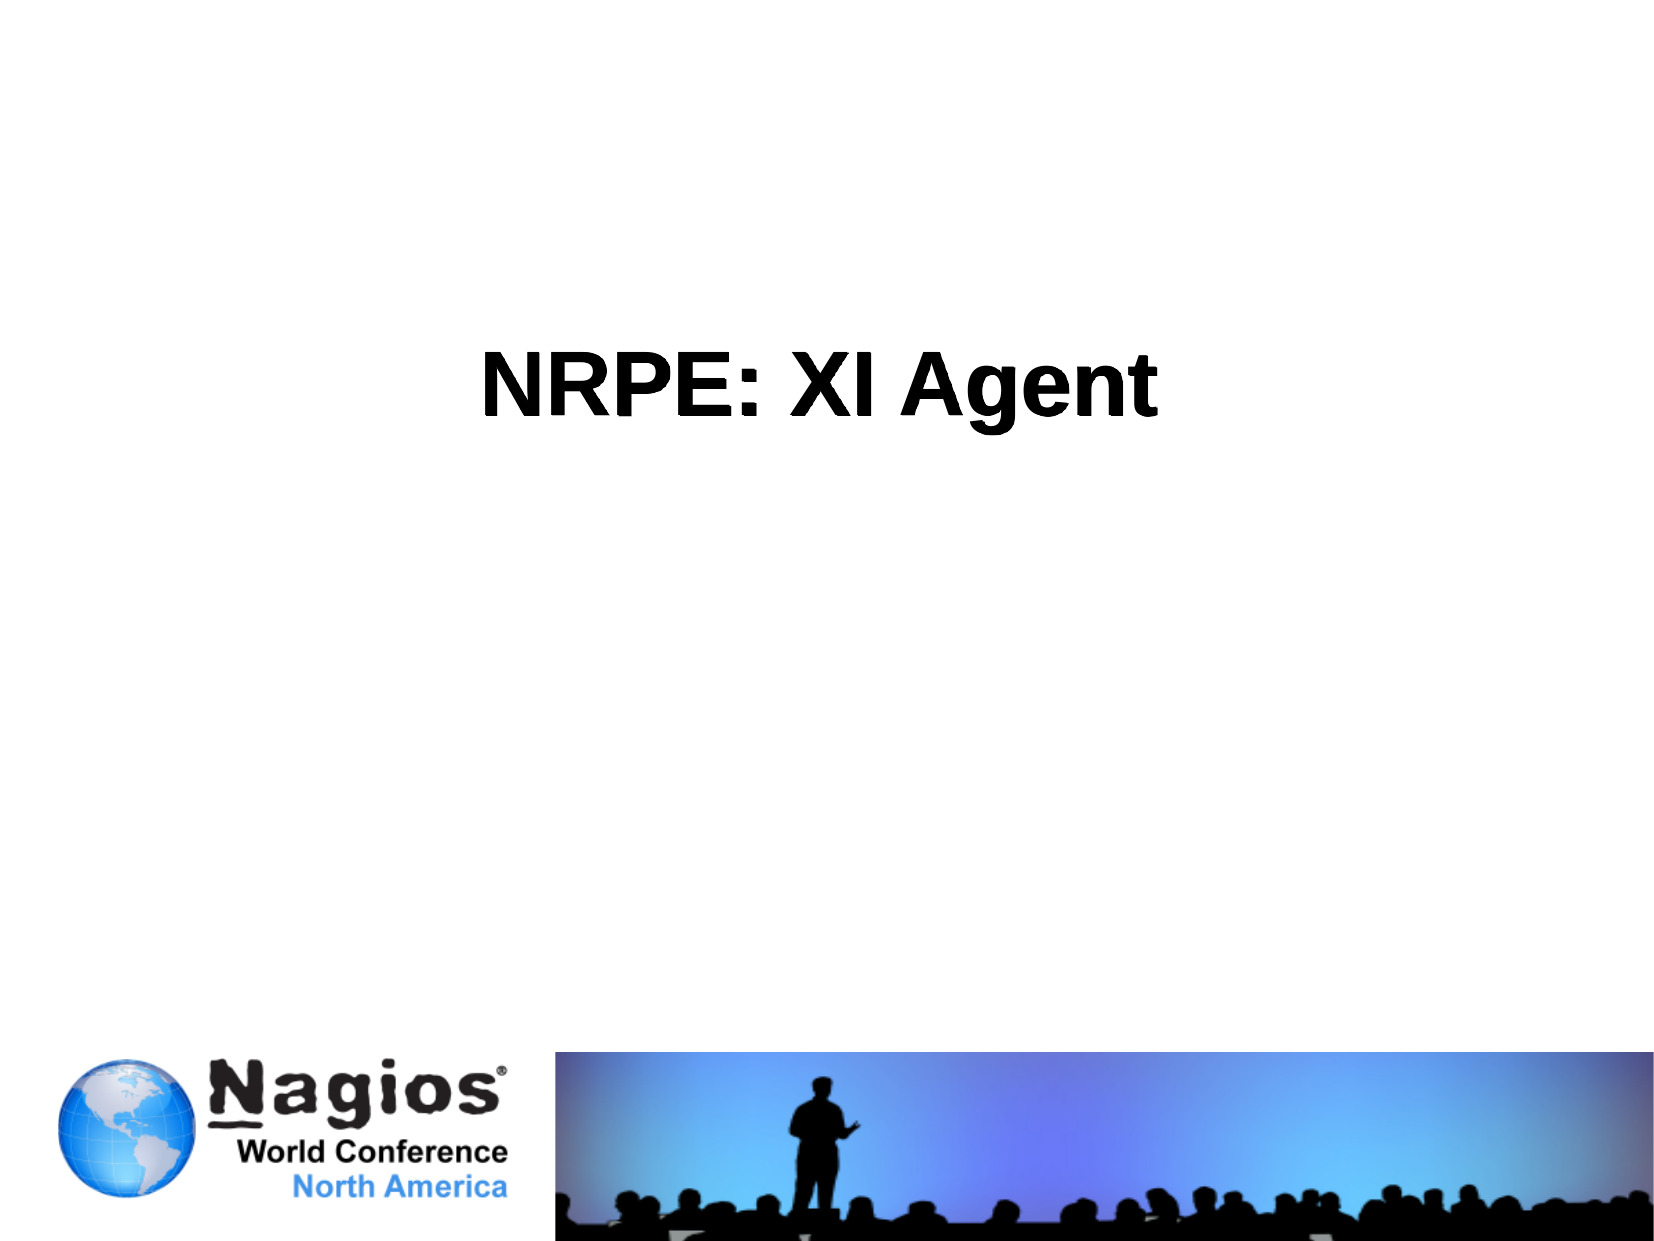

# NRPE: XI Agent
2011
Nagios World Conference
18